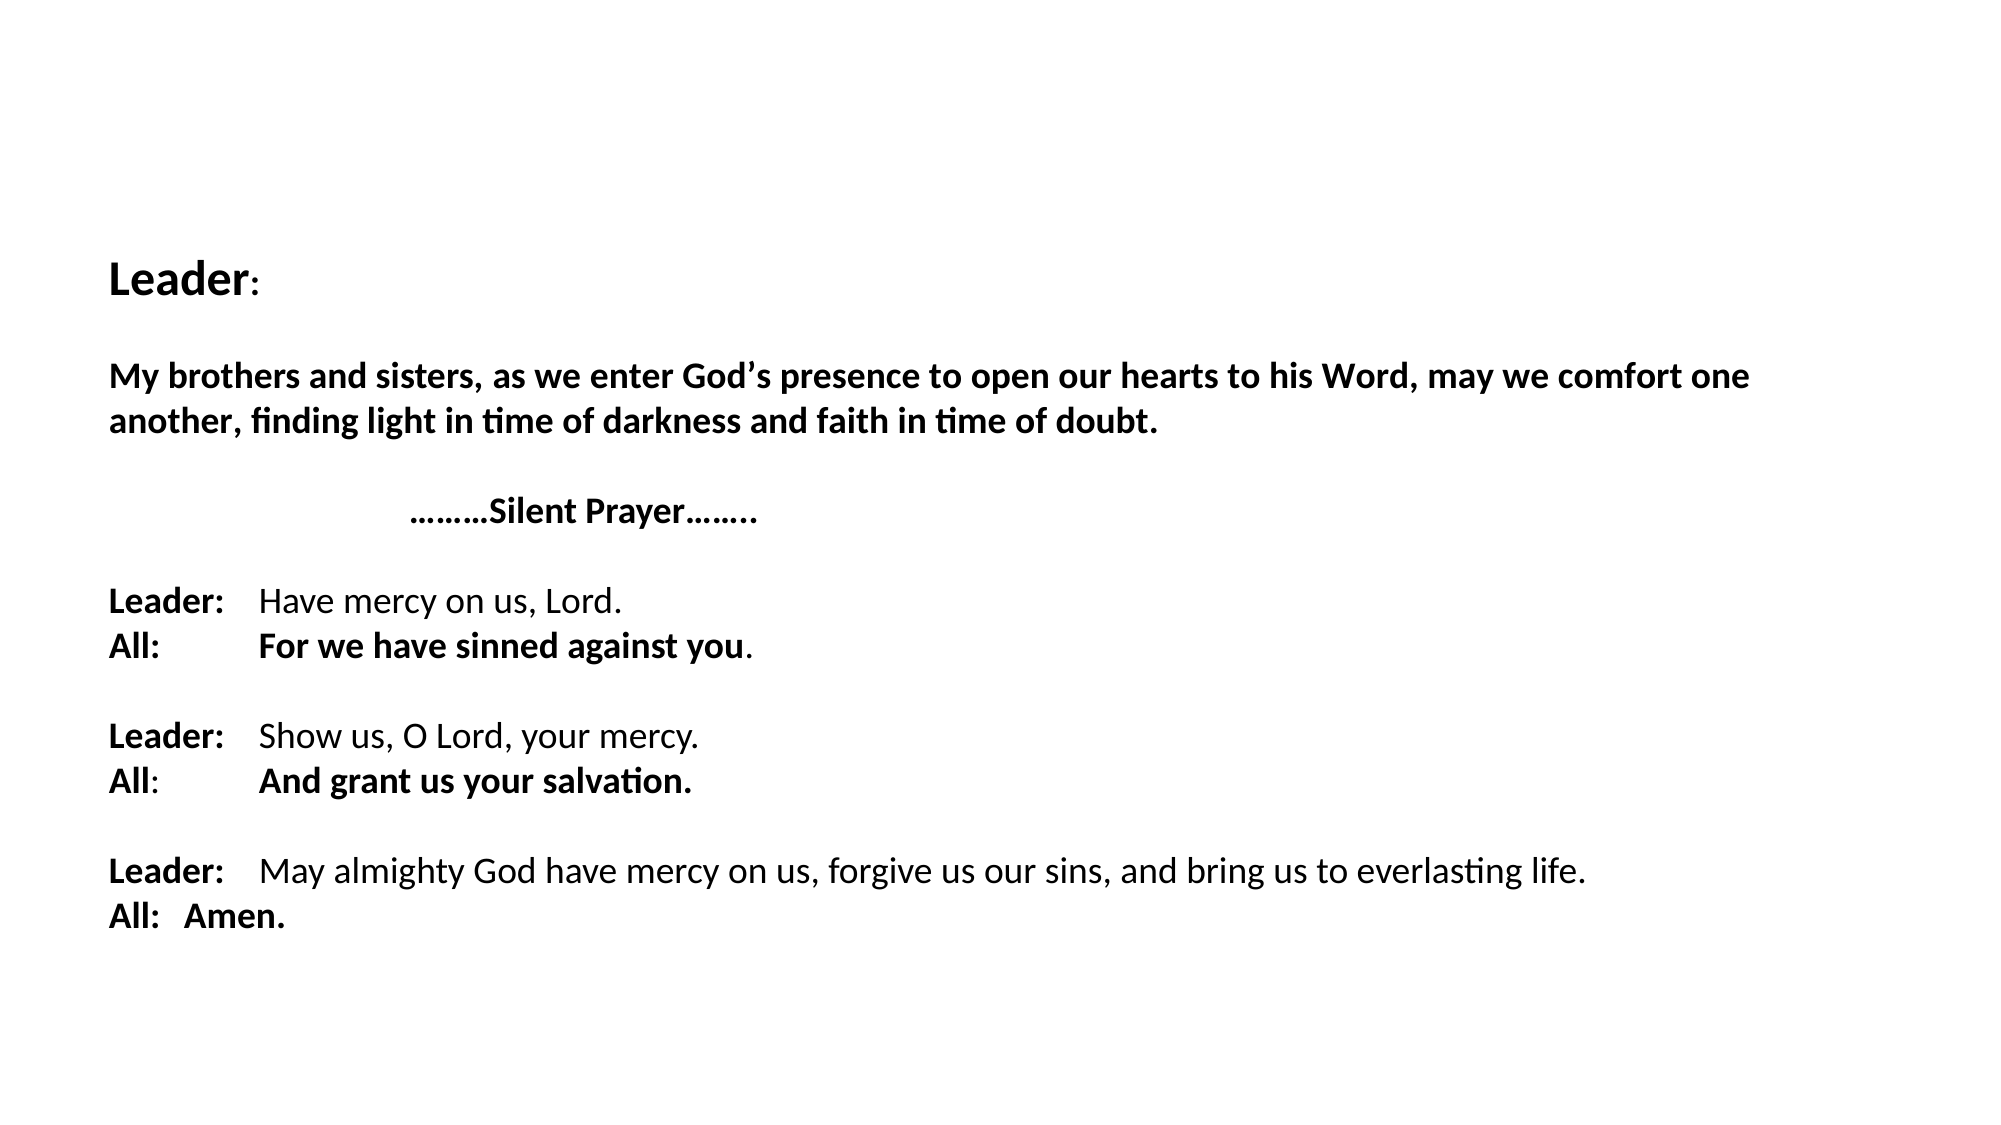

Leader:
My brothers and sisters, as we enter God’s presence to open our hearts to his Word, may we comfort one another, finding light in time of darkness and faith in time of doubt.
 				………Silent Prayer……..
Leader: 	Have mercy on us, Lord.
All: 		For we have sinned against you.
Leader: 	Show us, O Lord, your mercy.
All: 		And grant us your salvation.
Leader: 	May almighty God have mercy on us, forgive us our sins, and bring us to everlasting life.
All: 	Amen.